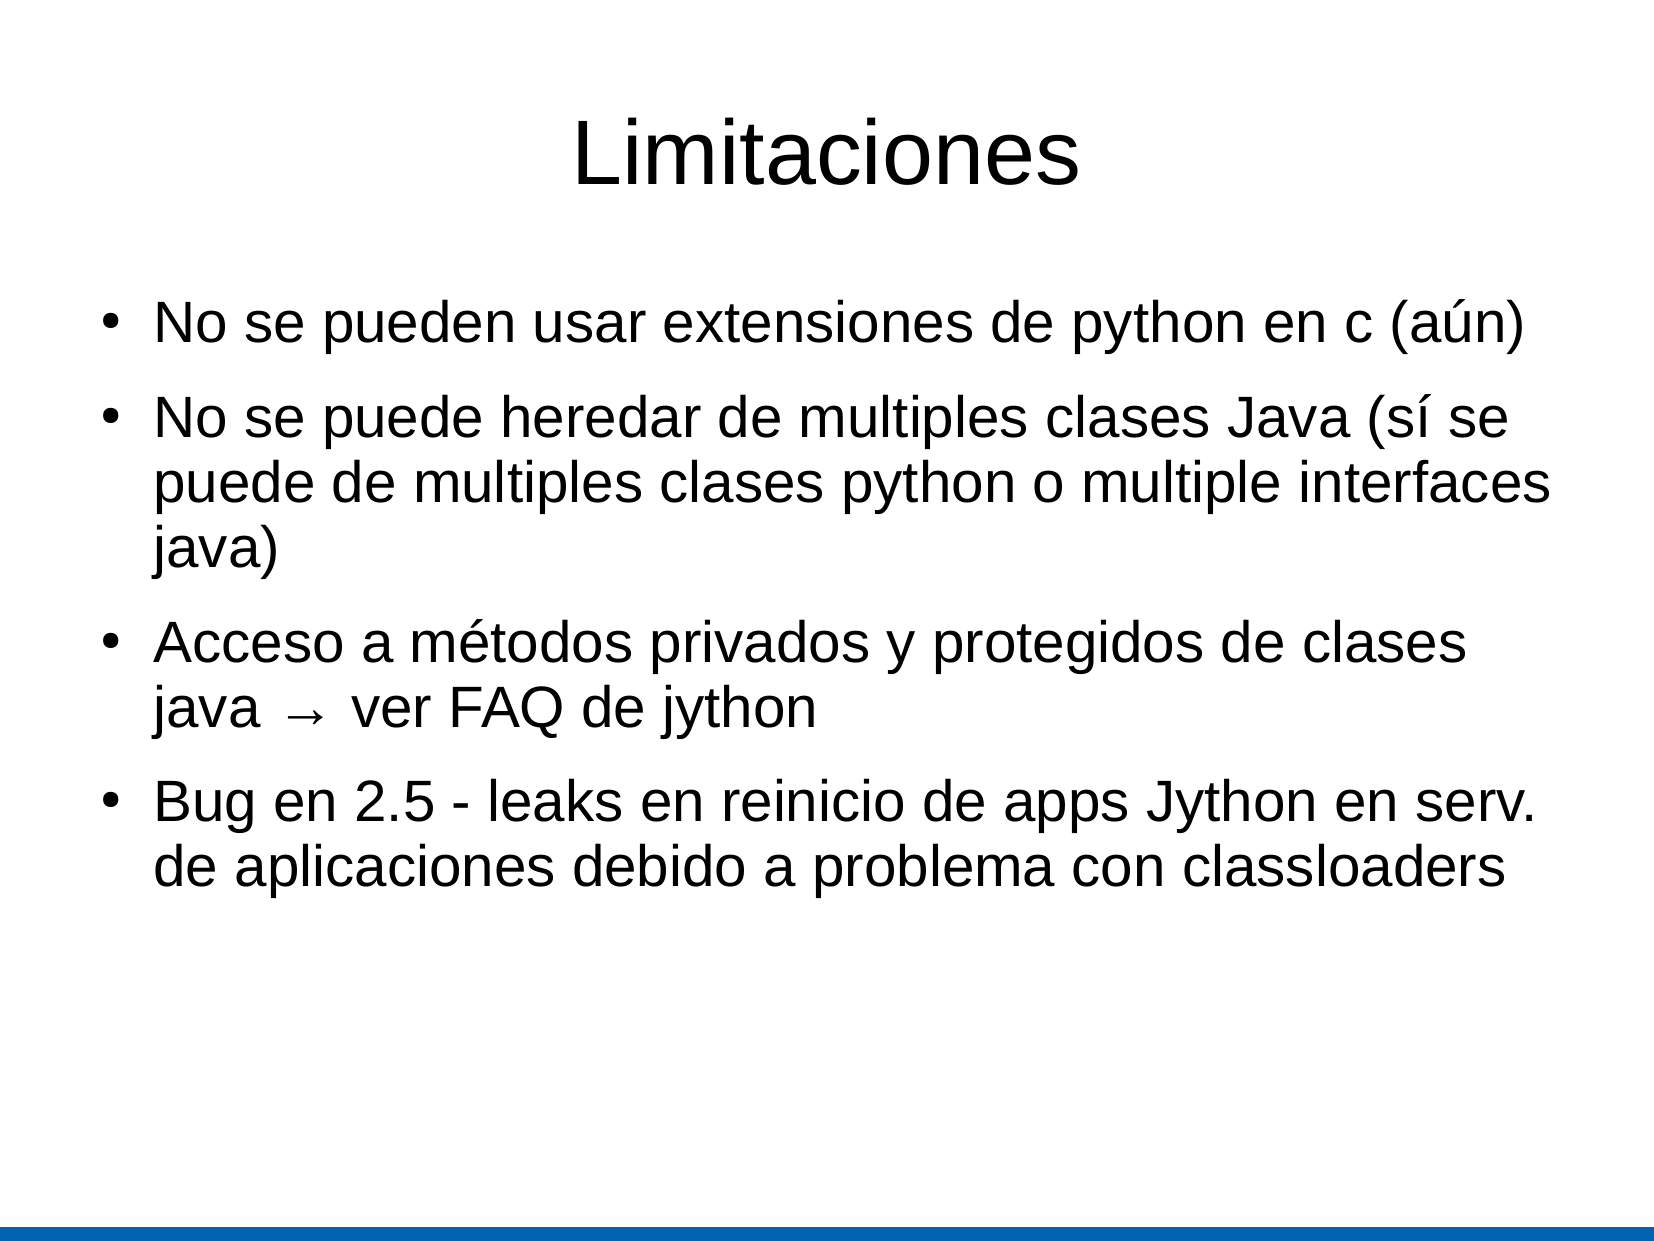

# Limitaciones
No se pueden usar extensiones de python en c (aún)
No se puede heredar de multiples clases Java (sí se puede de multiples clases python o multiple interfaces java)
Acceso a métodos privados y protegidos de clases java → ver FAQ de jython
Bug en 2.5 - leaks en reinicio de apps Jython en serv. de aplicaciones debido a problema con classloaders